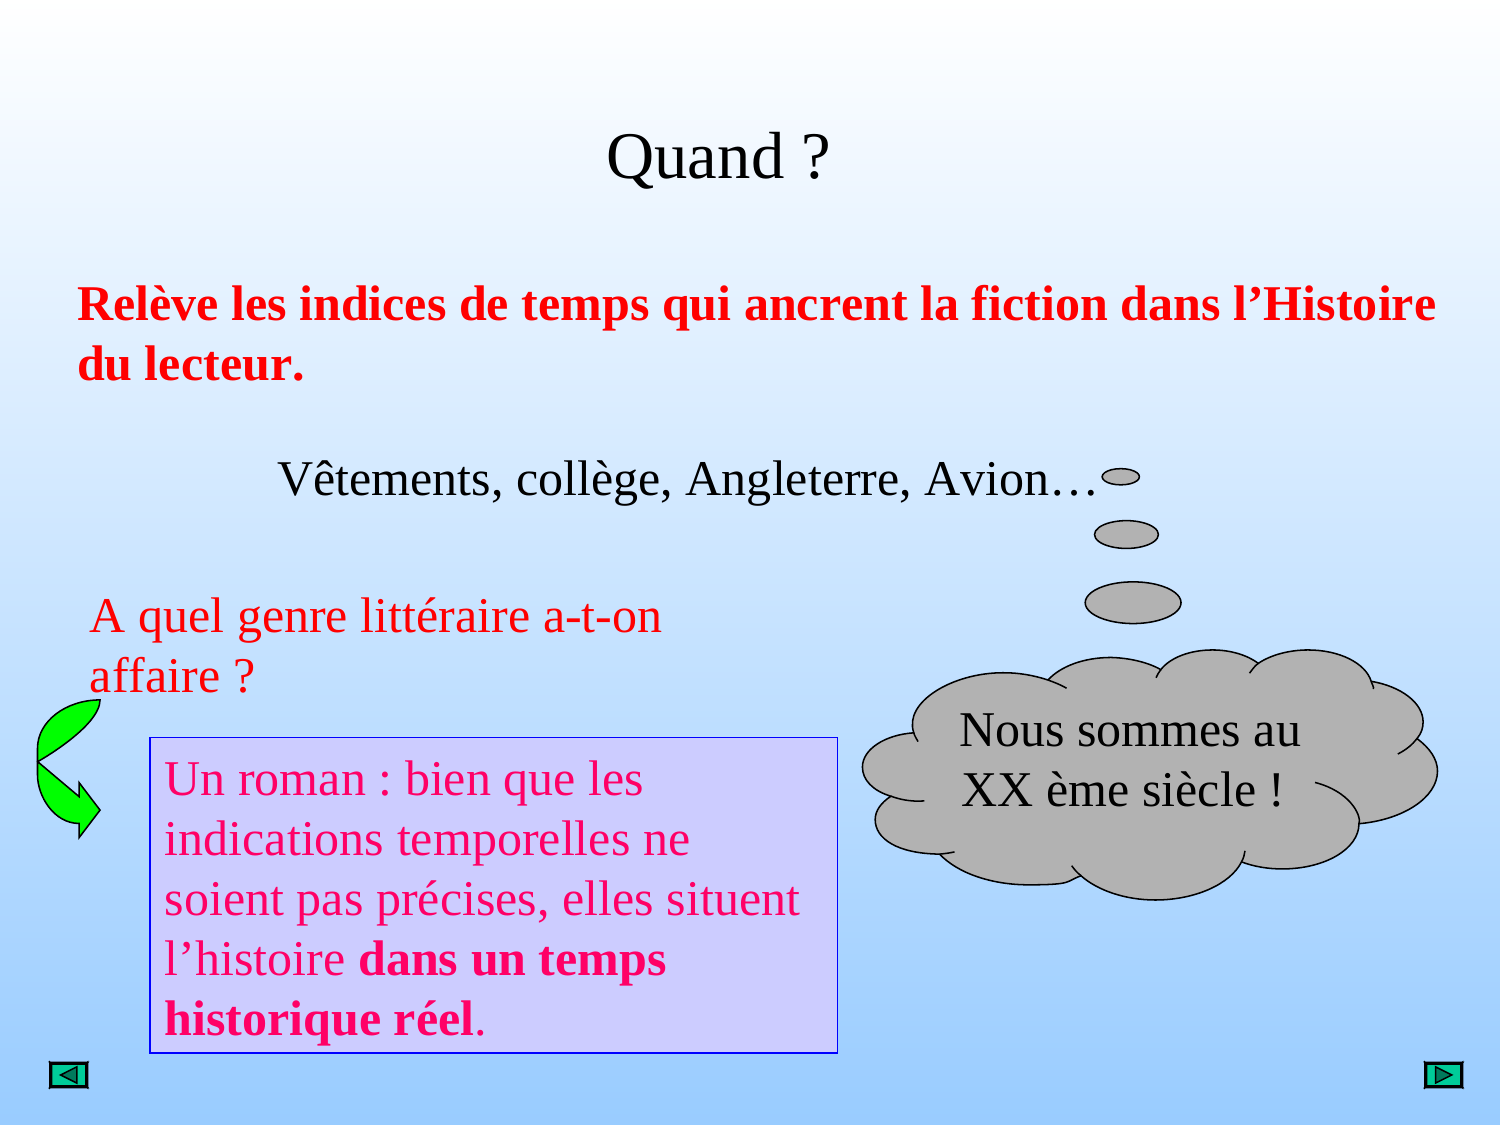

# Quand ?
Relève les indices de temps qui ancrent la fiction dans l’Histoire du lecteur.
Vêtements, collège, Angleterre, Avion…
A quel genre littéraire a-t-on affaire ?
Nous sommes au XX ème siècle !
Un roman : bien que les indications temporelles ne soient pas précises, elles situent l’histoire dans un temps historique réel.